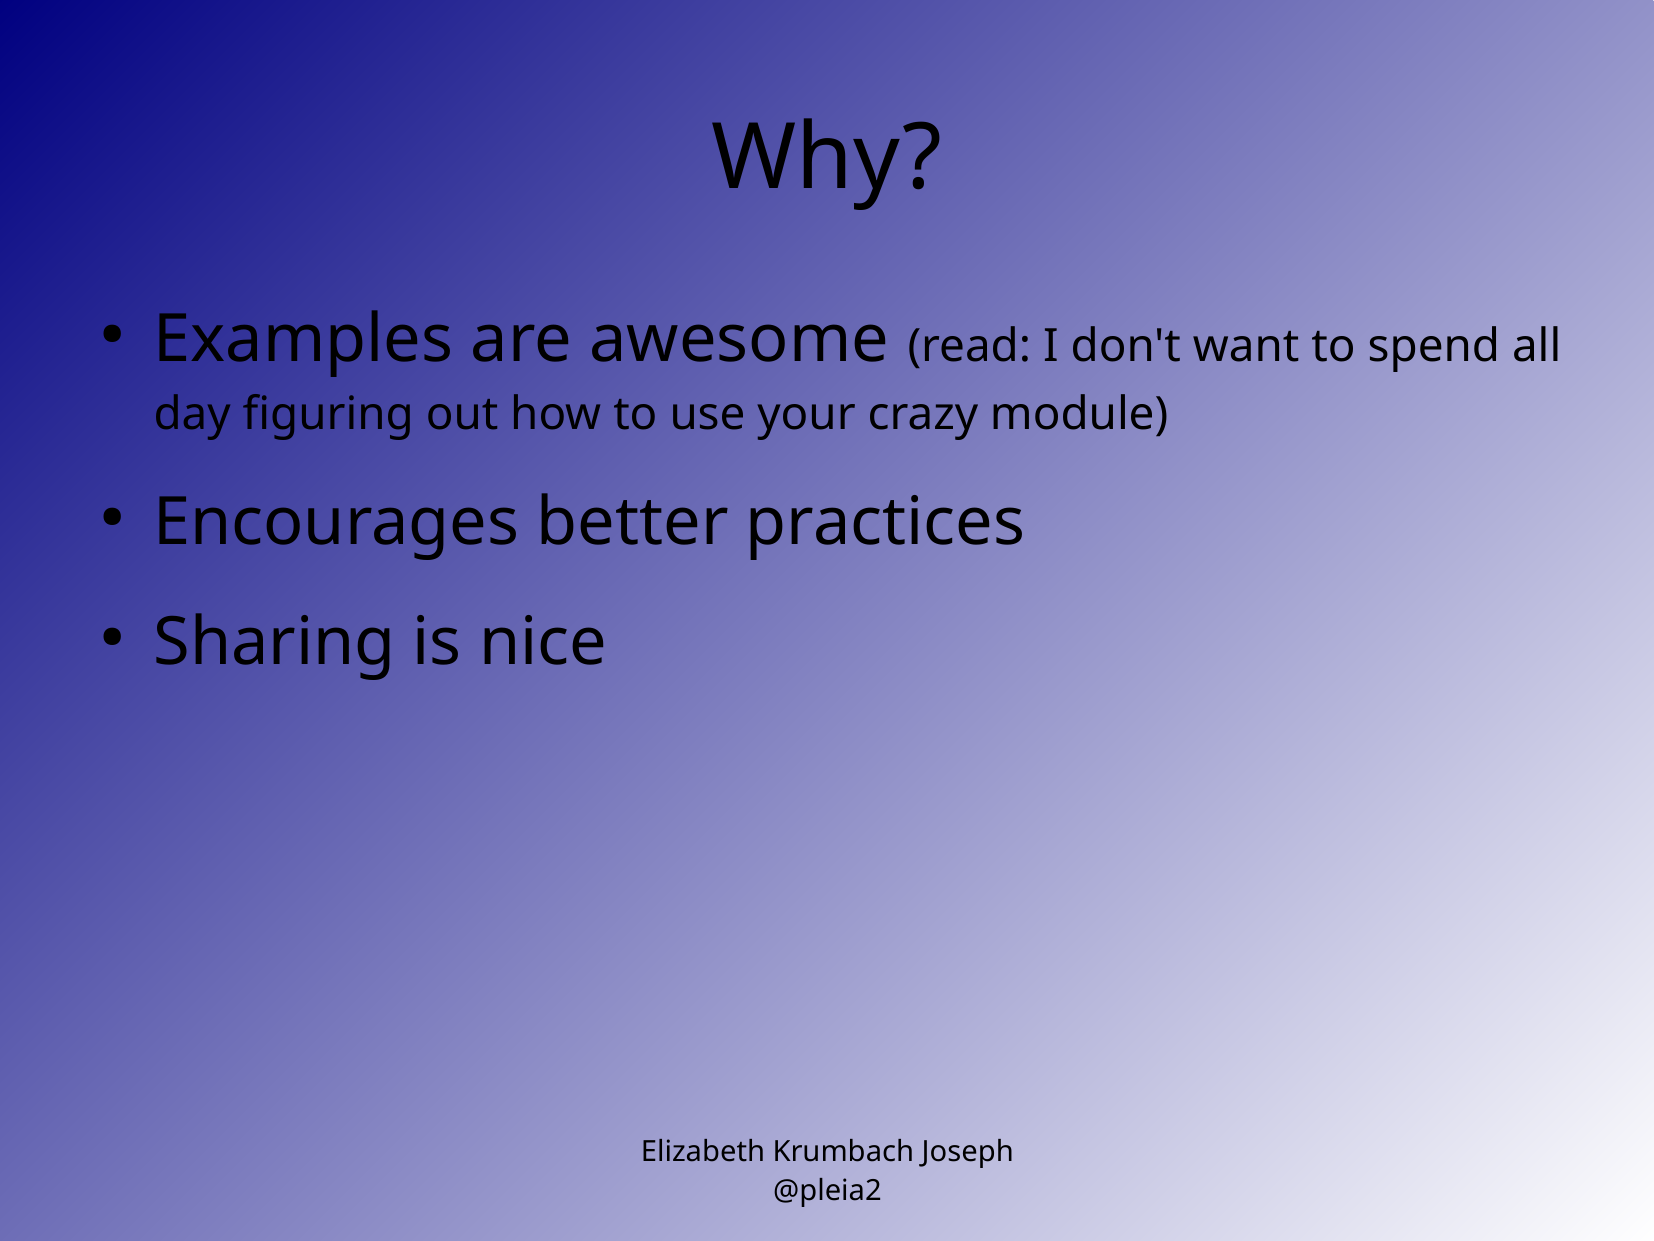

# Why?
Examples are awesome (read: I don't want to spend all day figuring out how to use your crazy module)
Encourages better practices
Sharing is nice